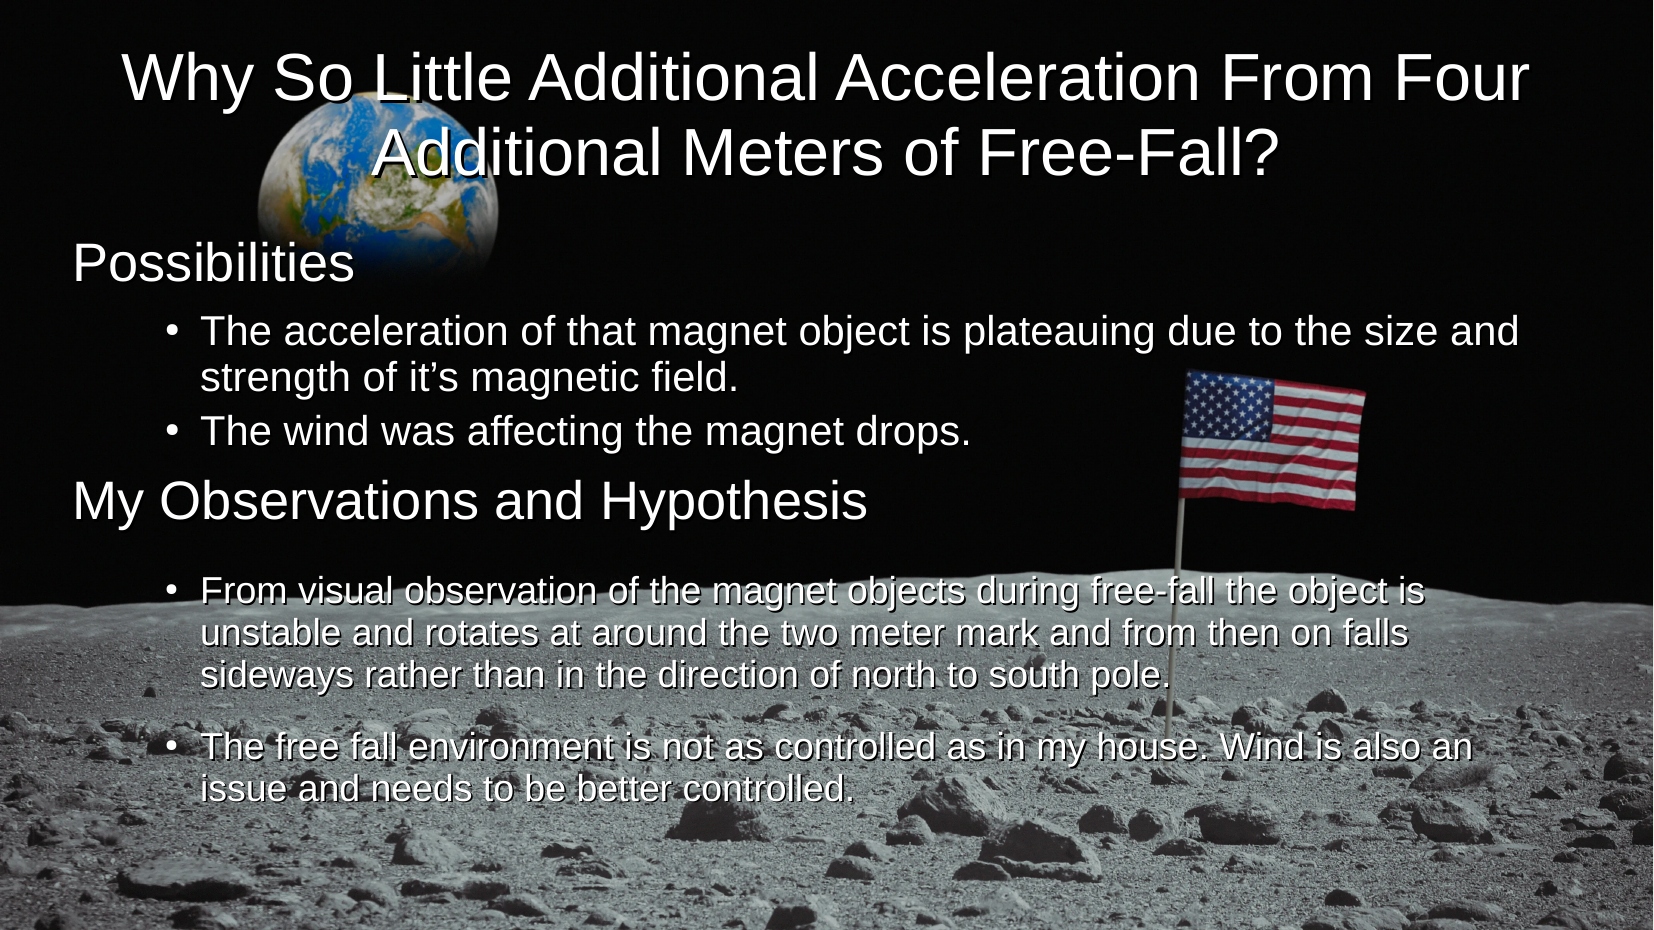

# Why So Little Additional Acceleration From Four Additional Meters of Free-Fall?
Possibilities
The acceleration of that magnet object is plateauing due to the size and strength of it’s magnetic field.
The wind was affecting the magnet drops.
My Observations and Hypothesis
From visual observation of the magnet objects during free-fall the object is unstable and rotates at around the two meter mark and from then on falls sideways rather than in the direction of north to south pole.
The free fall environment is not as controlled as in my house. Wind is also an issue and needs to be better controlled.